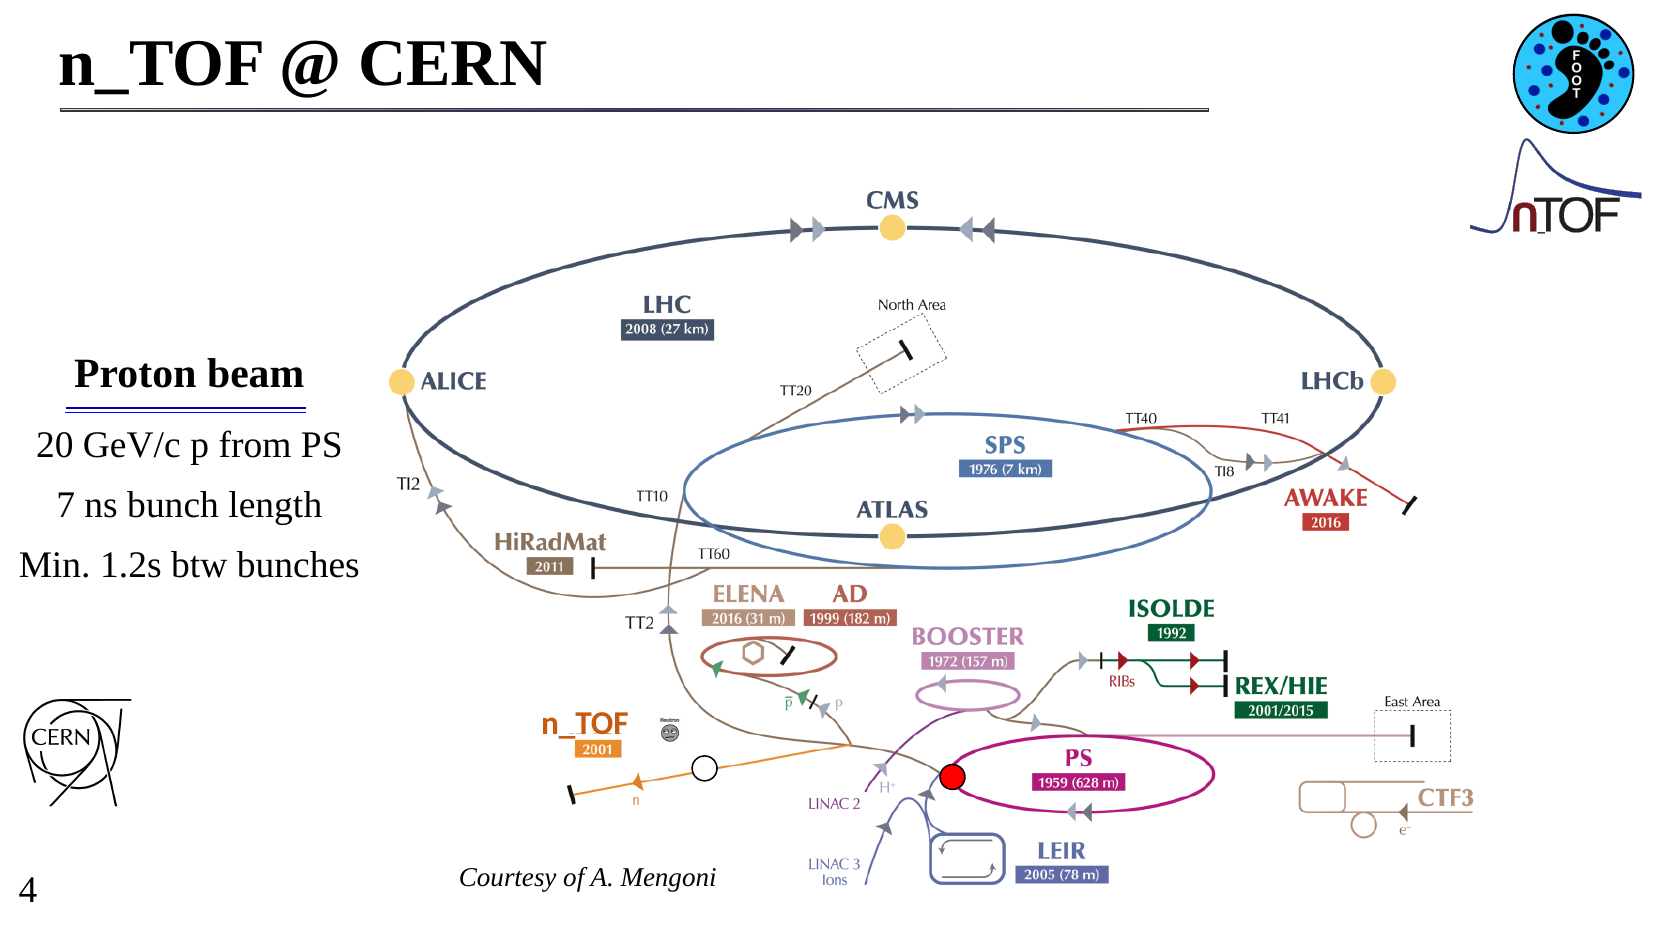

n_TOF @ CERN
Proton beam
20 GeV/c p from PS
7 ns bunch length
Min. 1.2s btw bunches
n_TOF
Courtesy of A. Mengoni
4